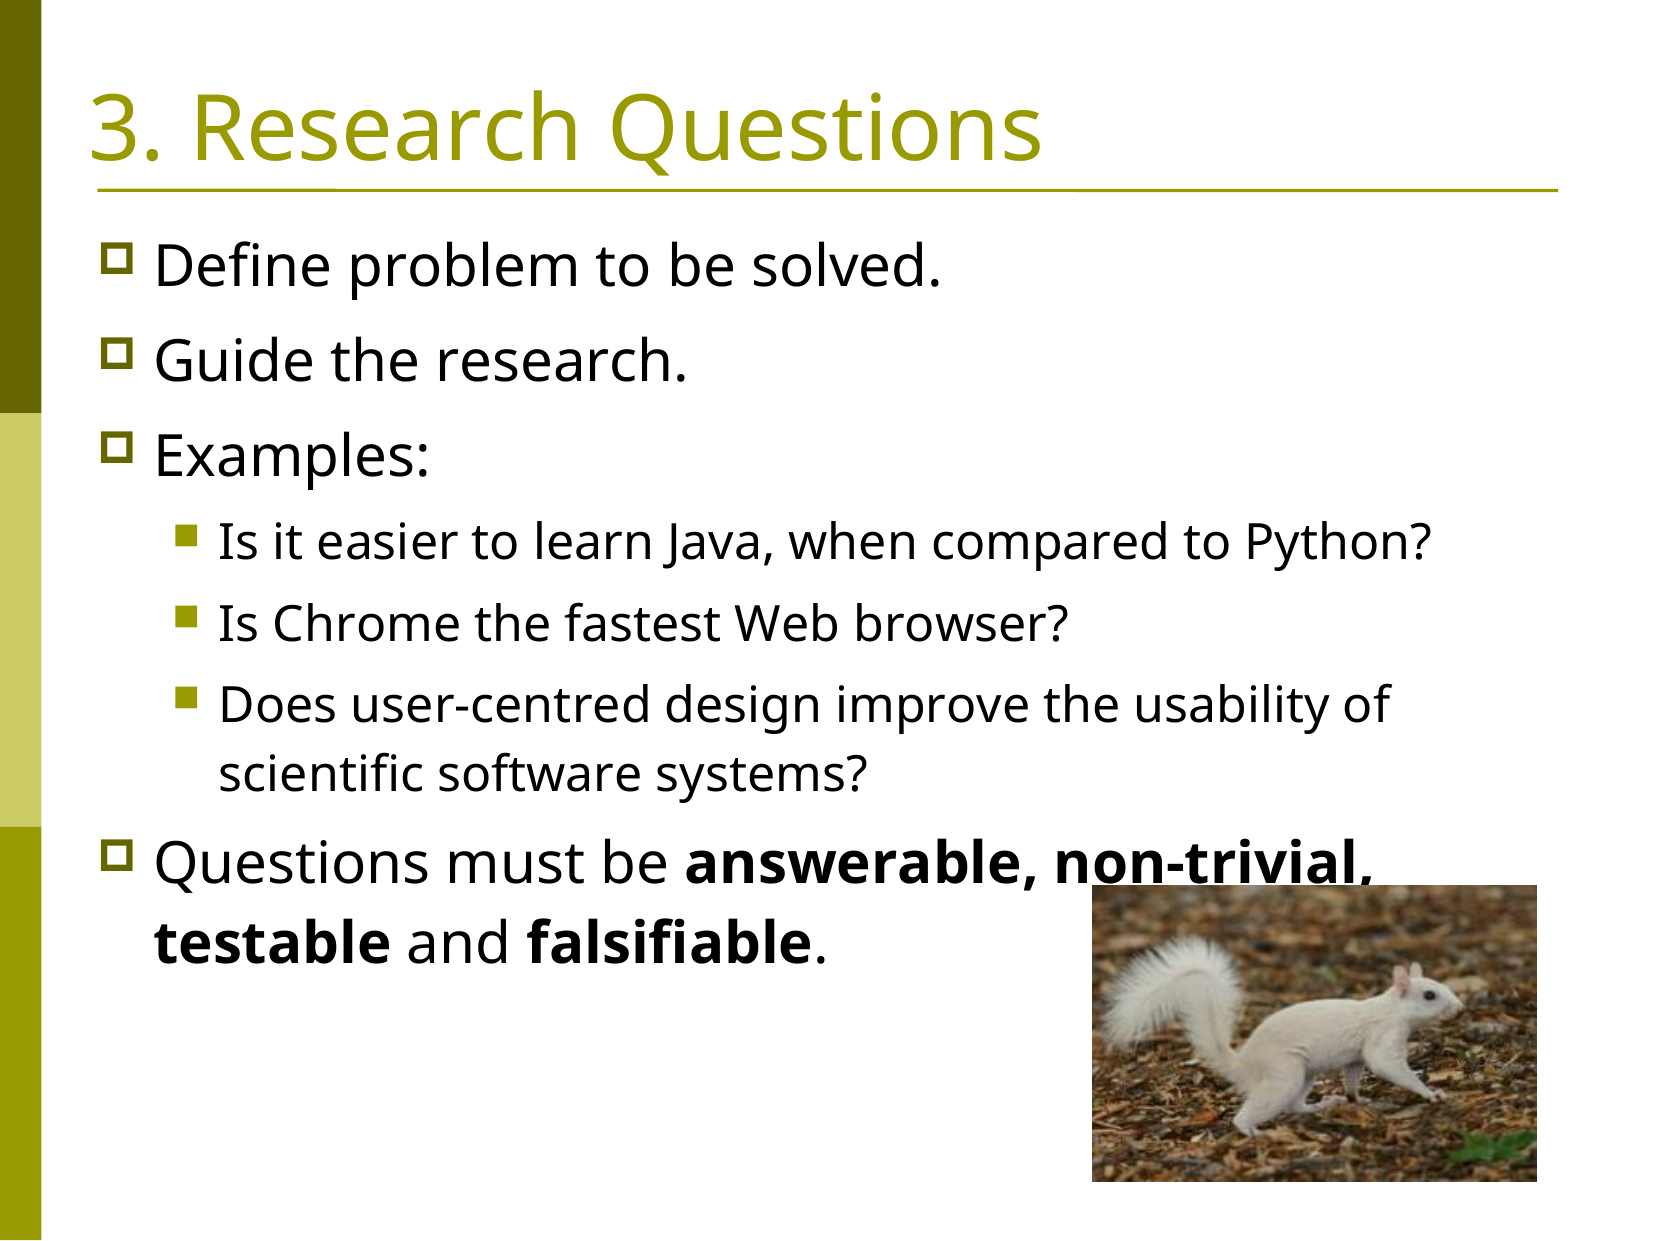

# 3. Research Questions
Define problem to be solved.
Guide the research.
Examples:
Is it easier to learn Java, when compared to Python?
Is Chrome the fastest Web browser?
Does user-centred design improve the usability of scientific software systems?
Questions must be answerable, non-trivial, testable and falsifiable.